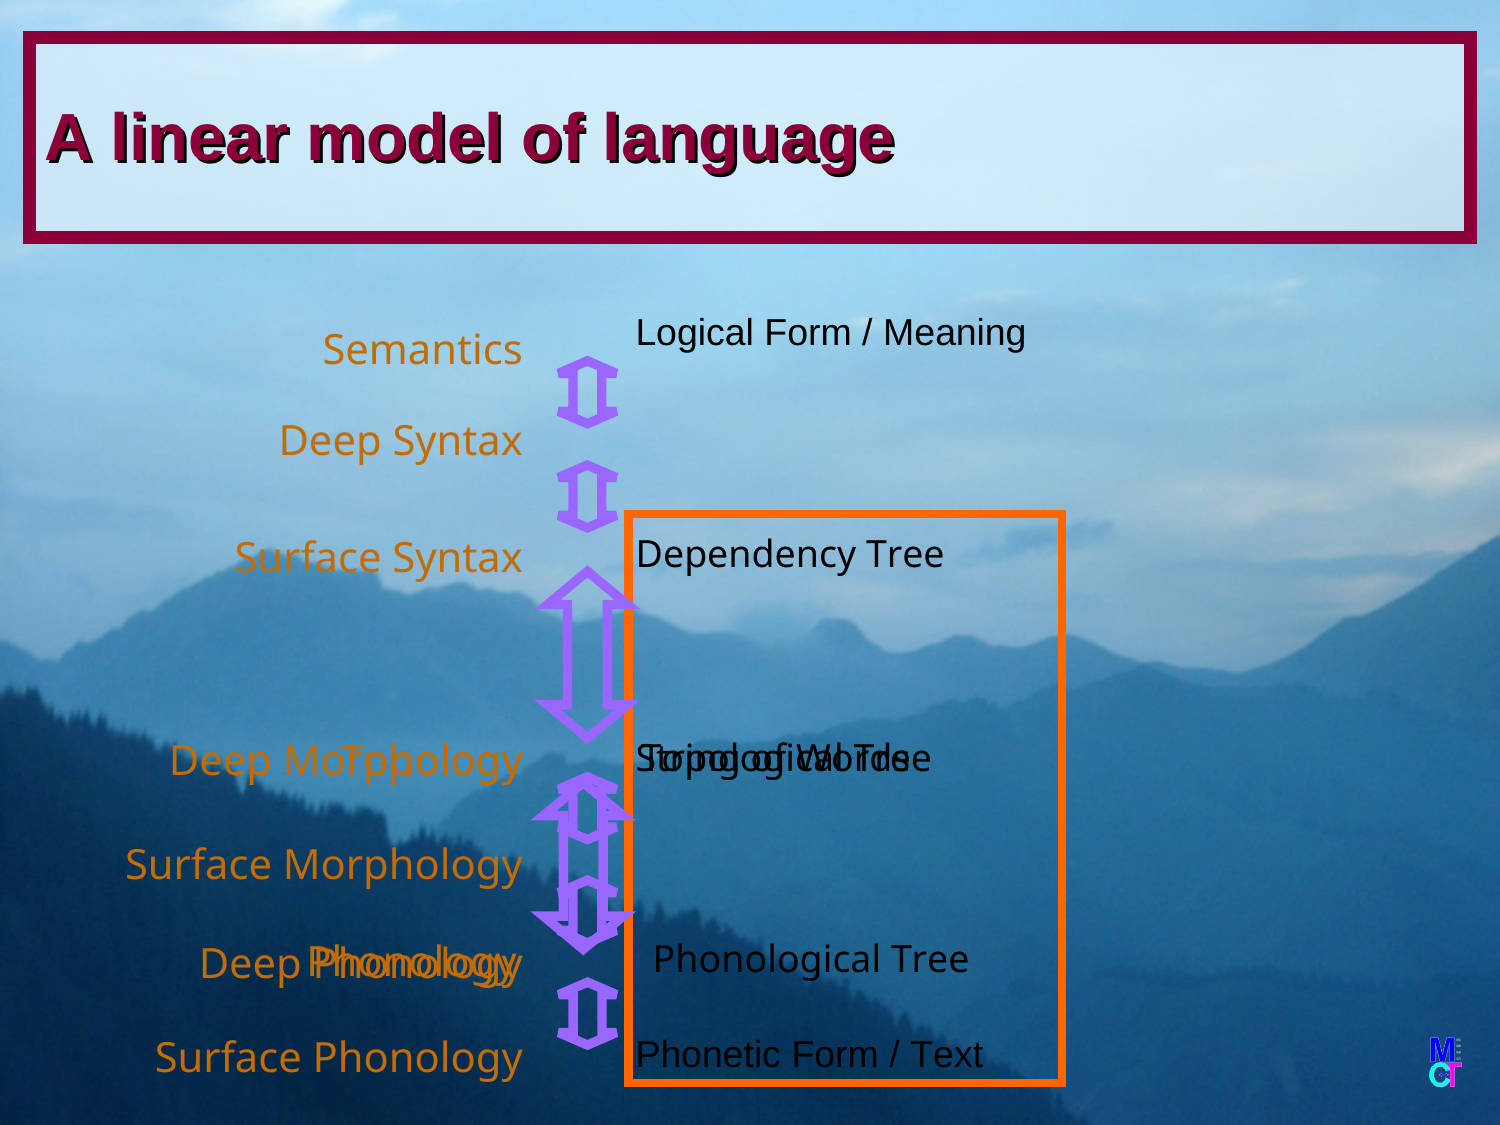

# A linear model of language
Logical Form / Meaning
Phonetic Form / Text
Semantics
Deep Syntax
Surface Syntax
Dependency Tree
Deep Morphology
Topology
Topological Tree
String of Words
Surface Morphology
Deep Phonology
Surface Phonology
Phonology
Phonological Tree